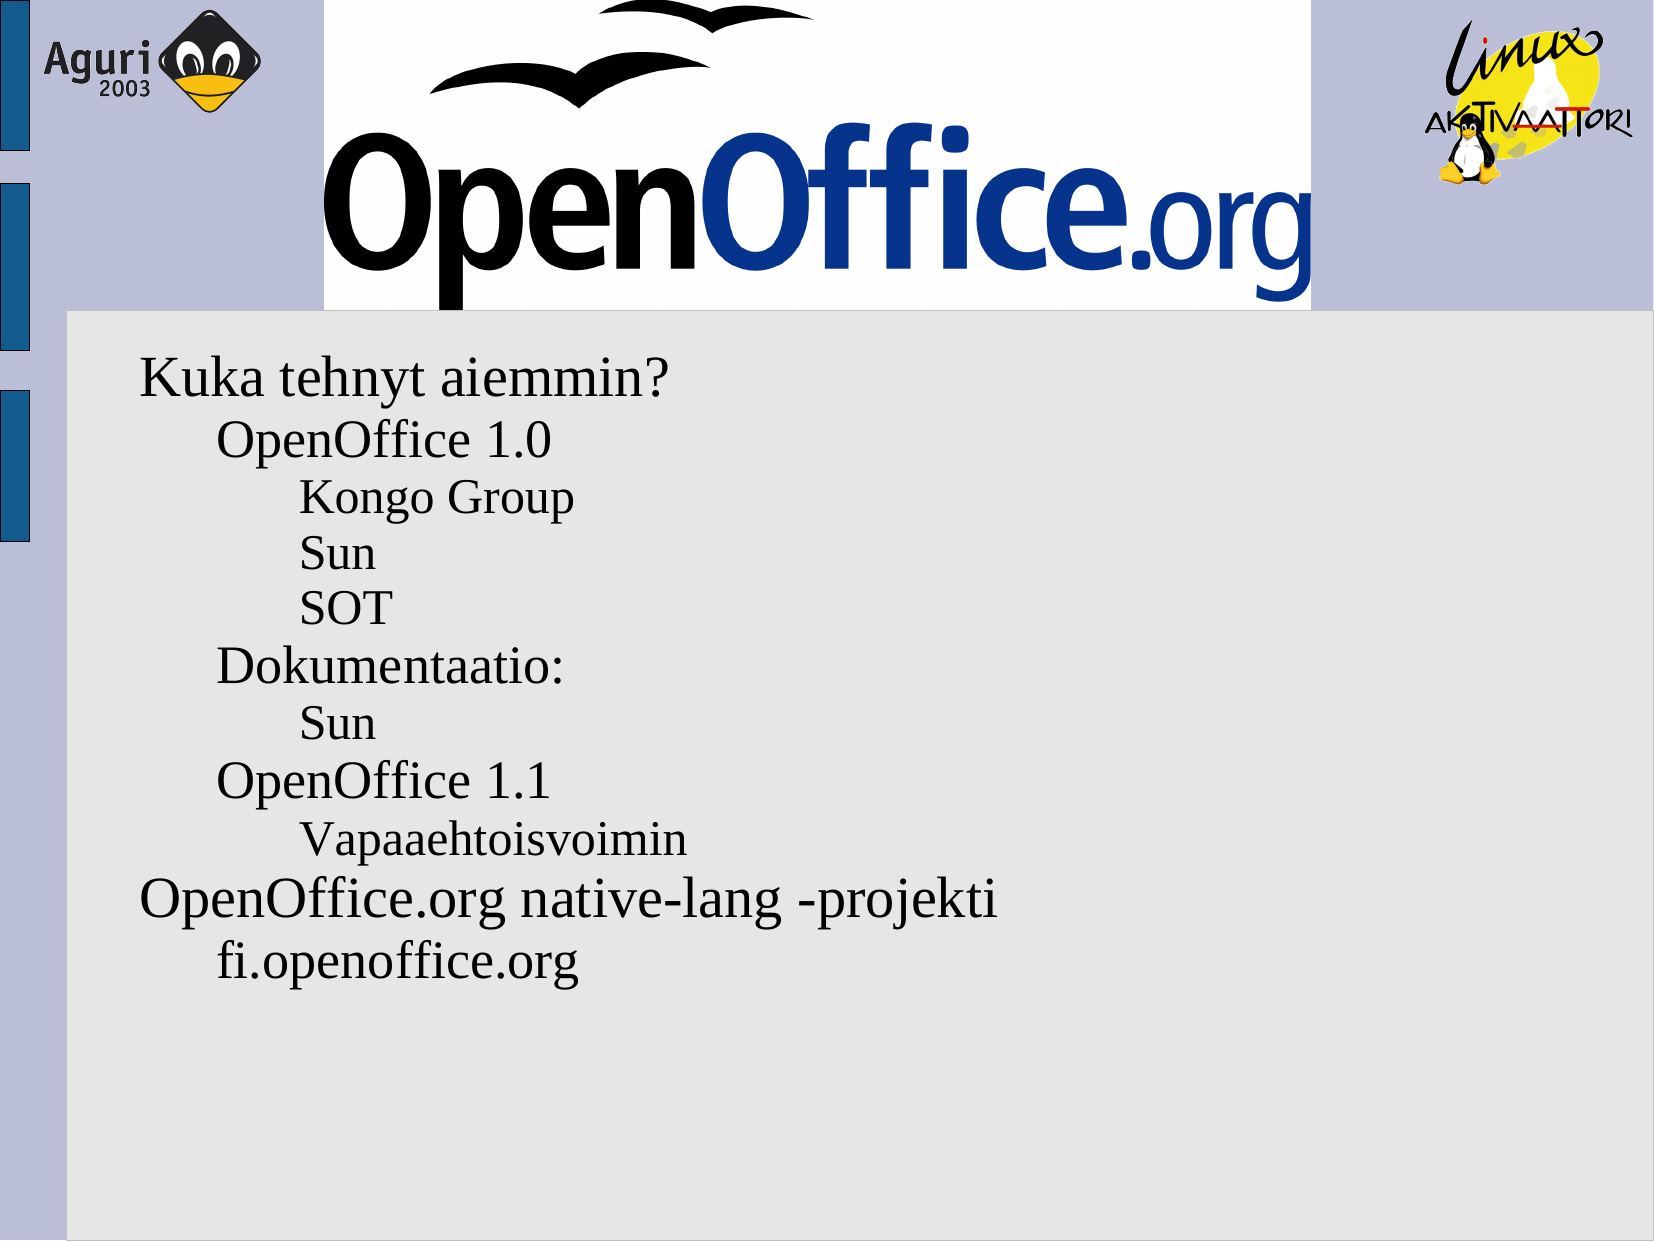

# Kuka tehnyt aiemmin?
OpenOffice 1.0
Kongo Group
Sun
SOT
Dokumentaatio:
Sun
OpenOffice 1.1
Vapaaehtoisvoimin
OpenOffice.org native-lang -projekti
fi.openoffice.org